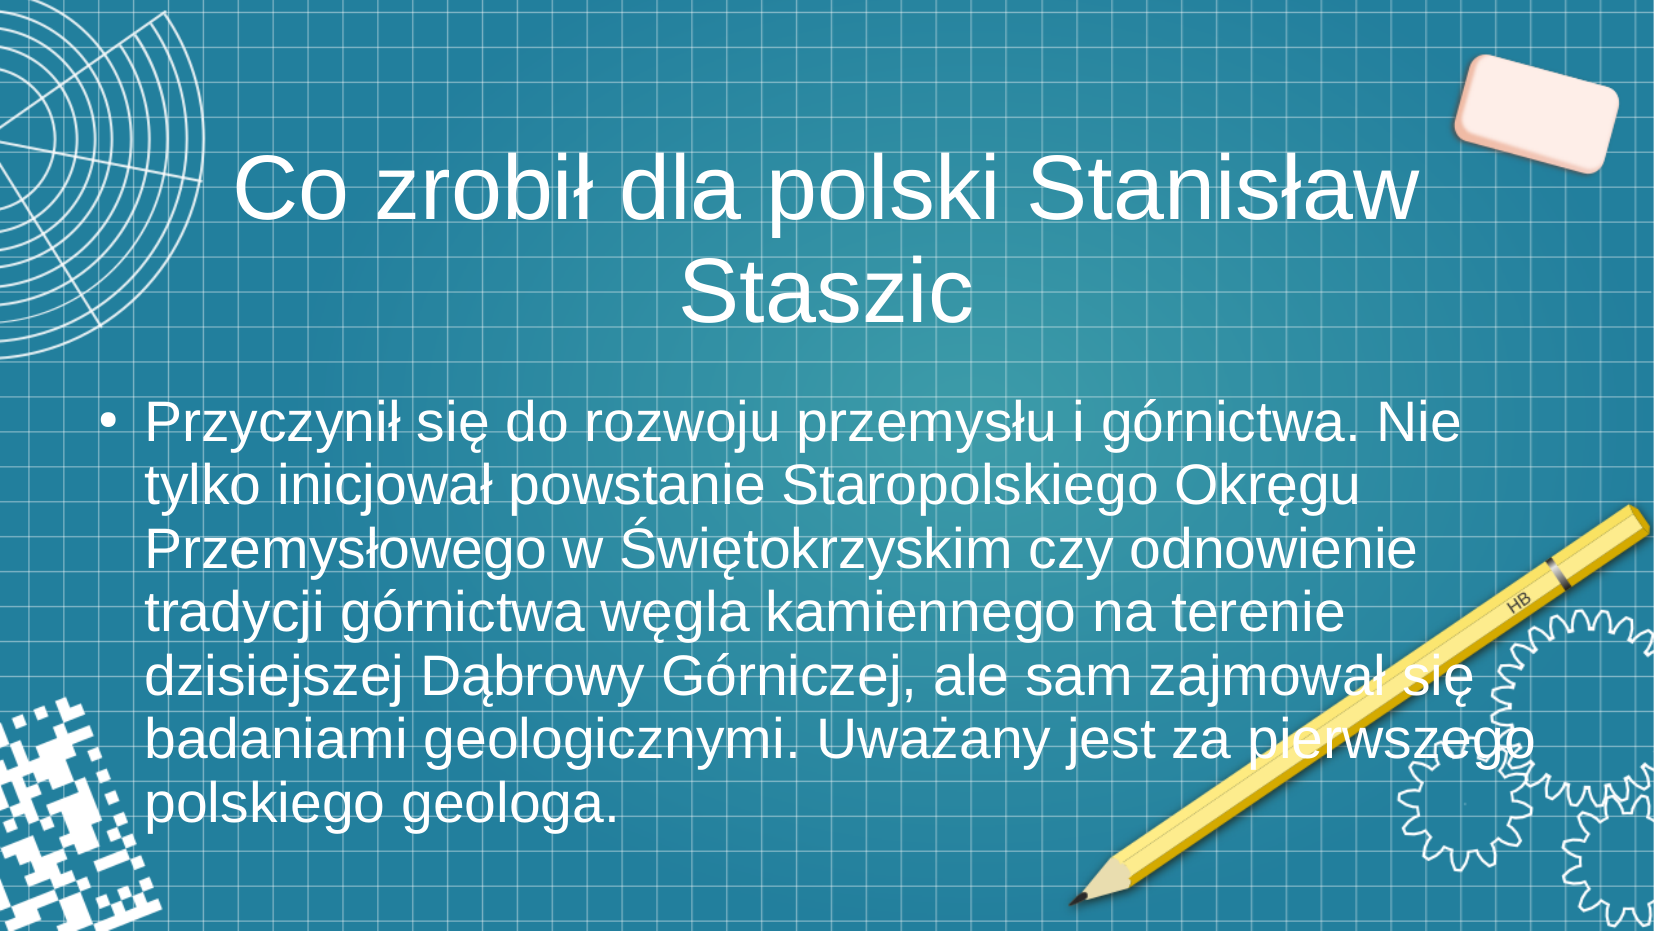

# Co zrobił dla polski Stanisław Staszic
Przyczynił się do rozwoju przemysłu i górnictwa. Nie tylko inicjował powstanie Staropolskiego Okręgu Przemysłowego w Świętokrzyskim czy odnowienie tradycji górnictwa węgla kamiennego na terenie dzisiejszej Dąbrowy Górniczej, ale sam zajmował się badaniami geologicznymi. Uważany jest za pierwszego polskiego geologa.